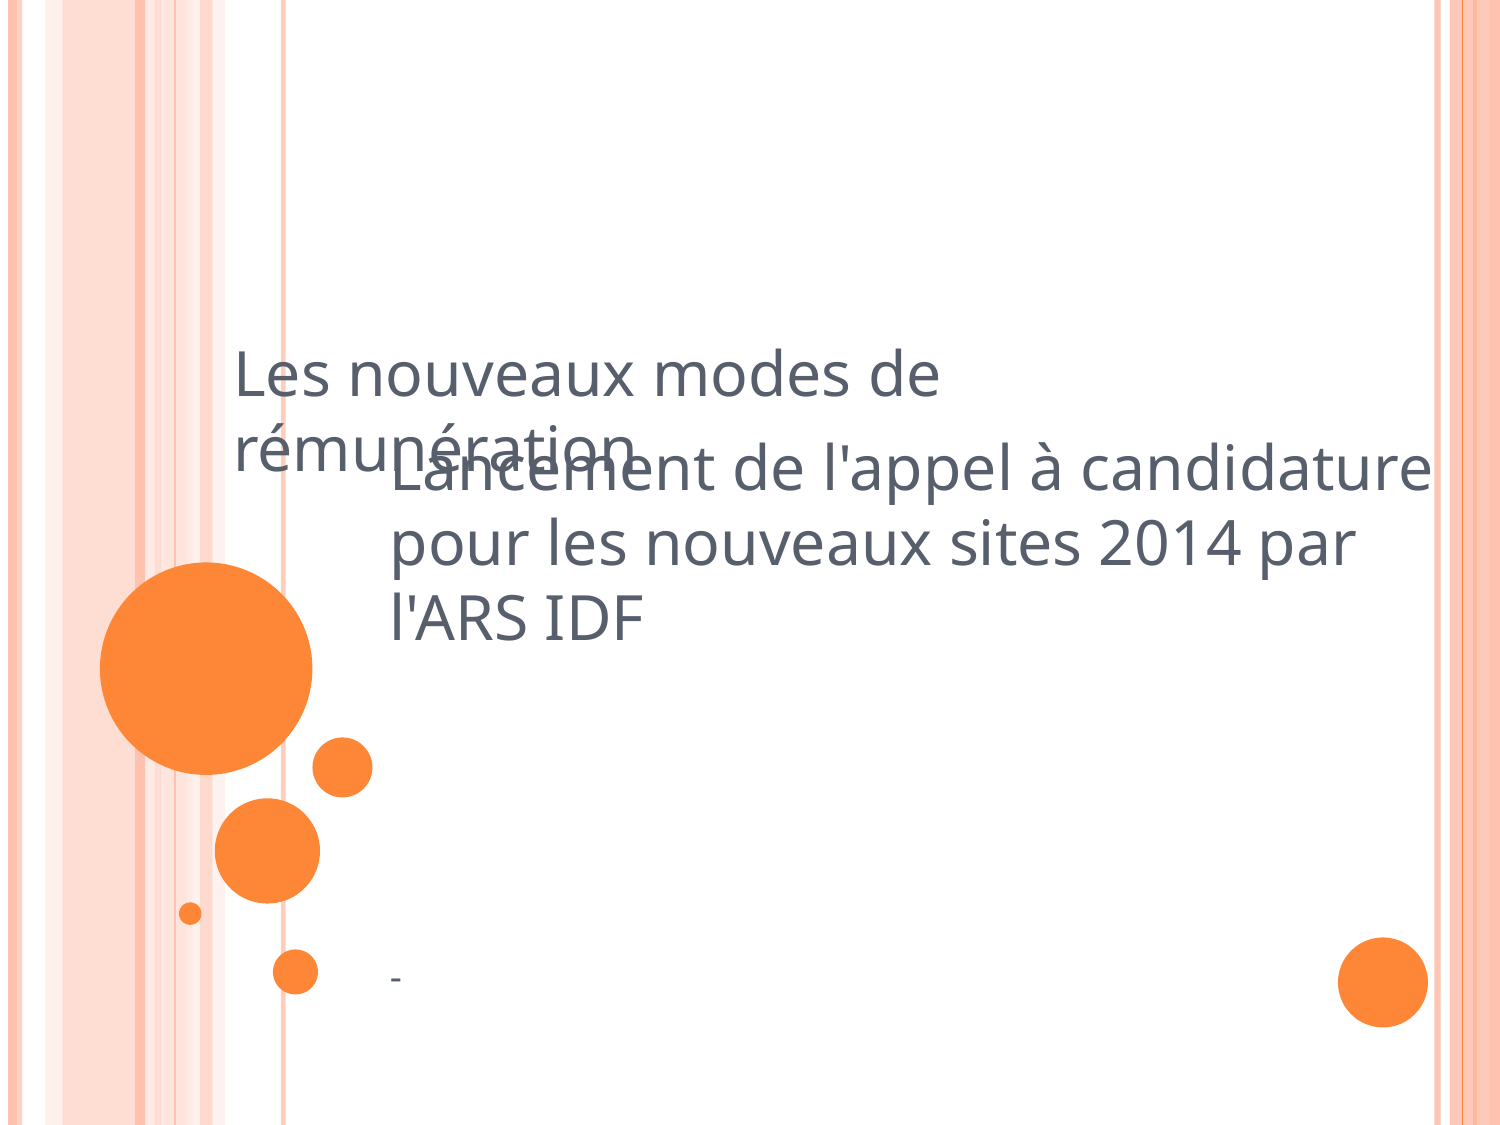

Les nouveaux modes de rémunération
# Lancement de l'appel à candidature pour les nouveaux sites 2014 par l'ARS IDF -